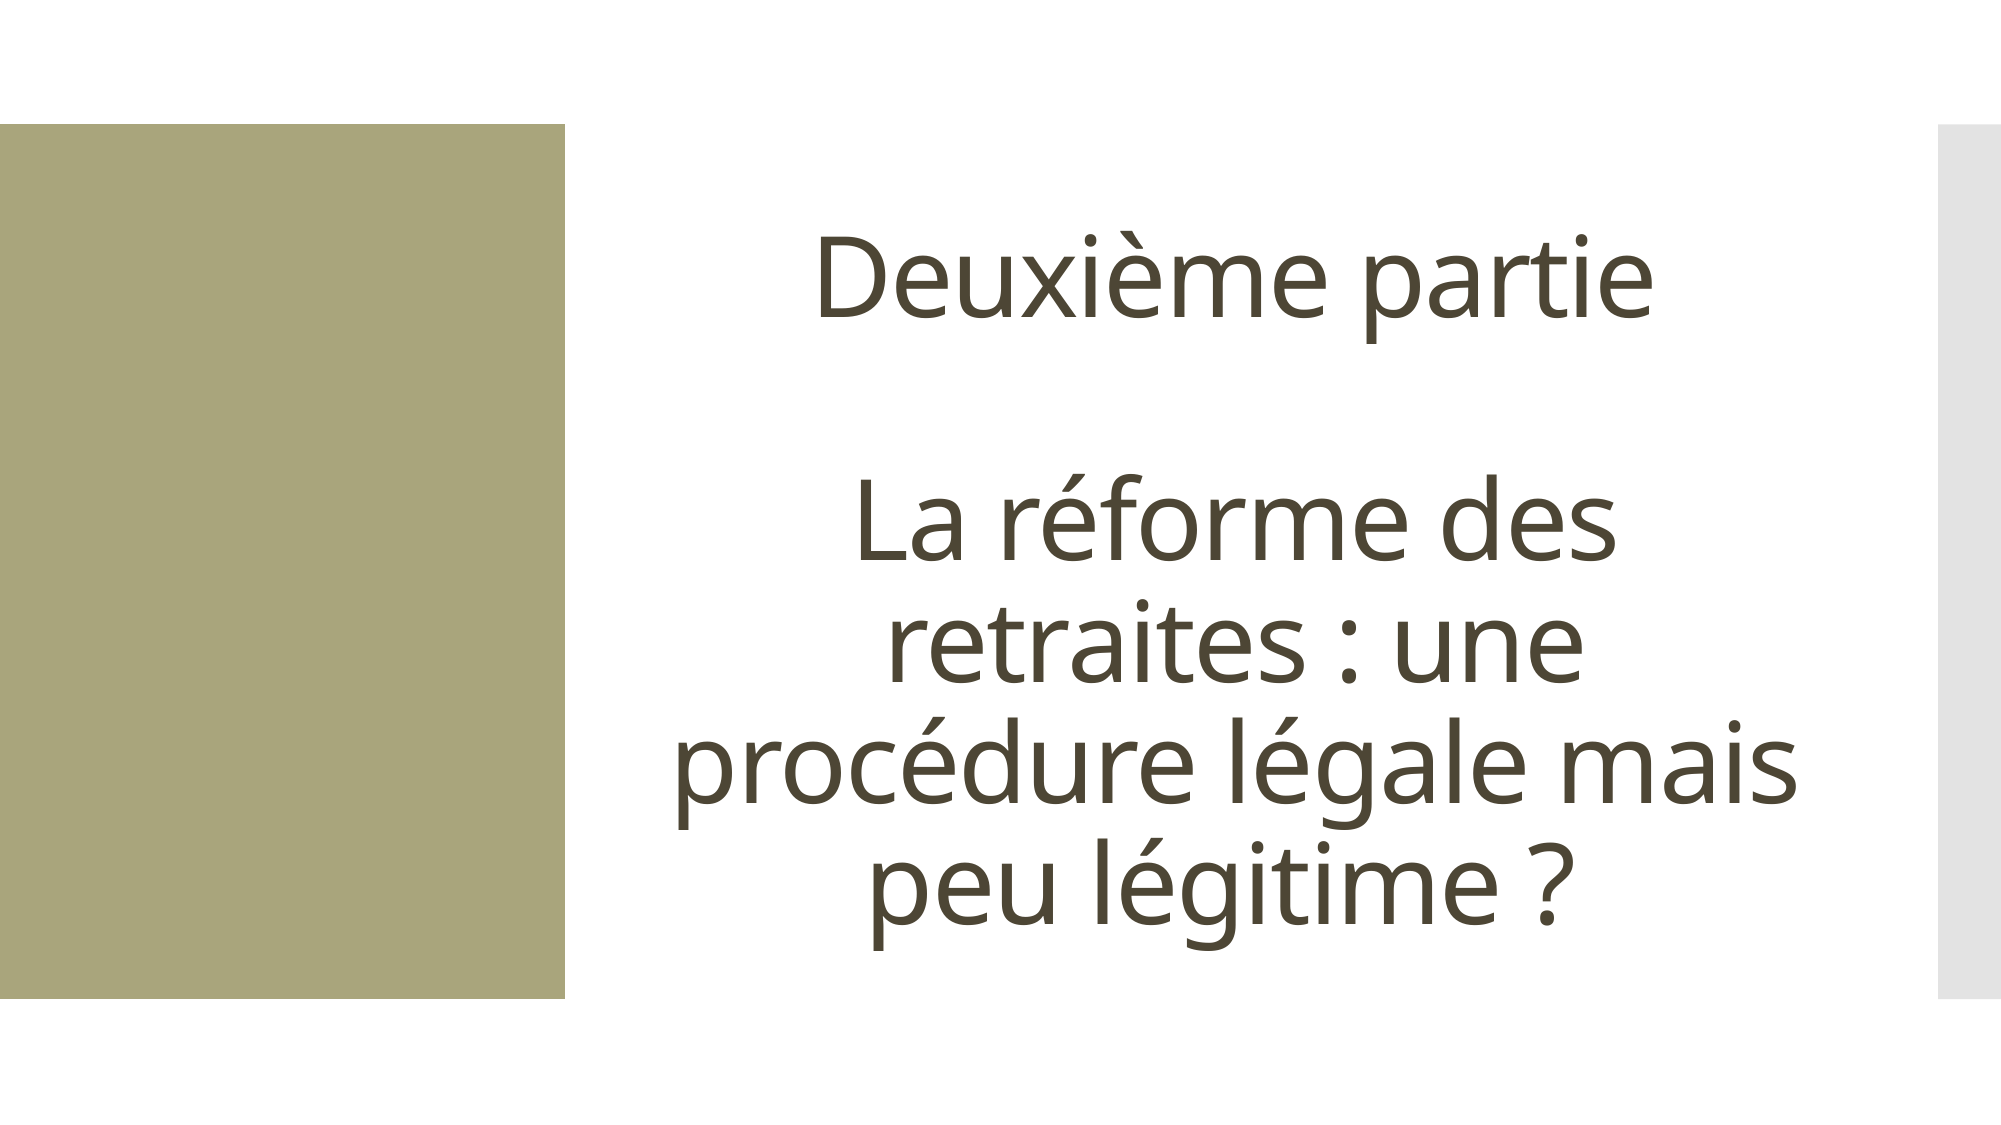

# Deuxième partie La réforme des retraites : une procédure légale mais peu légitime ?